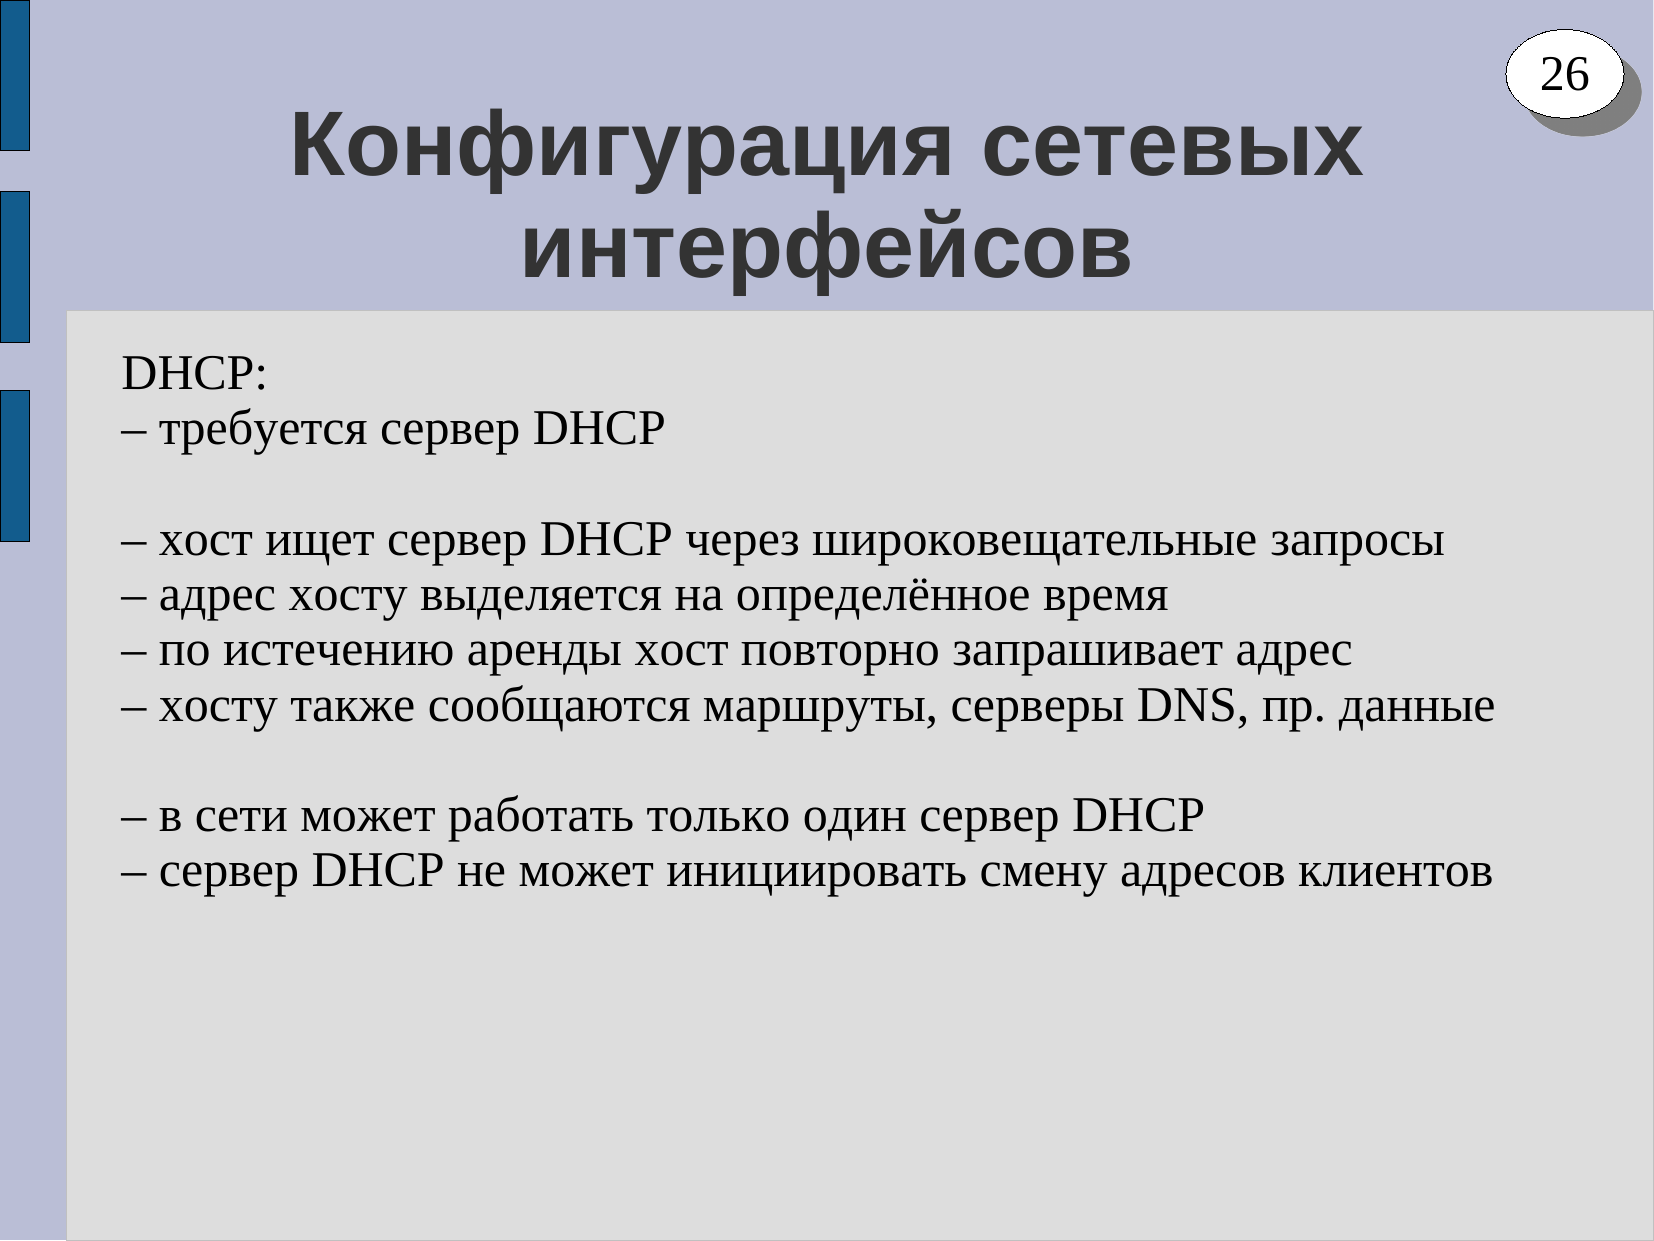

26
# Конфигурация сетевых интерфейсов
DHCP:
– требуется сервер DHCP
– хост ищет сервер DHCP через широковещательные запросы
– адрес хосту выделяется на определённое время
– по истечению аренды хост повторно запрашивает адрес
– хосту также сообщаются маршруты, серверы DNS, пр. данные
– в сети может работать только один сервер DHCP
– сервер DHCP не может инициировать смену адресов клиентов